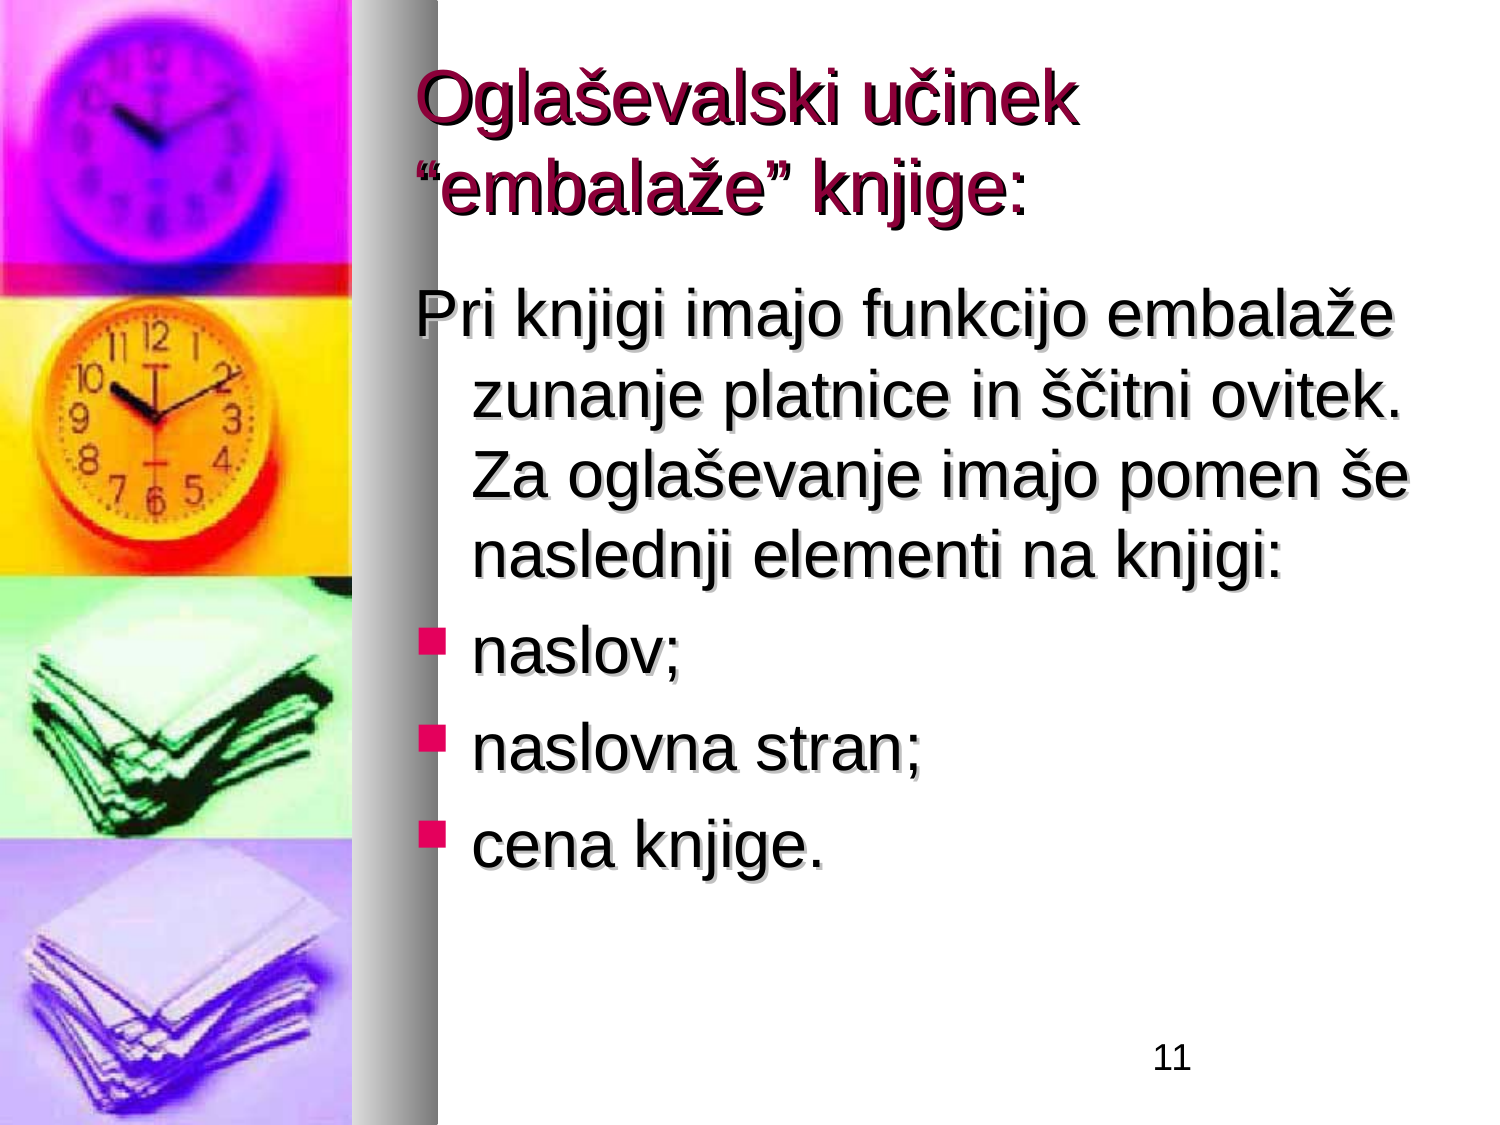

# Oglaševalski učinek “embalaže” knjige:
Pri knjigi imajo funkcijo embalaže zunanje platnice in ščitni ovitek. Za oglaševanje imajo pomen še naslednji elementi na knjigi:
naslov;
naslovna stran;
cena knjige.
11